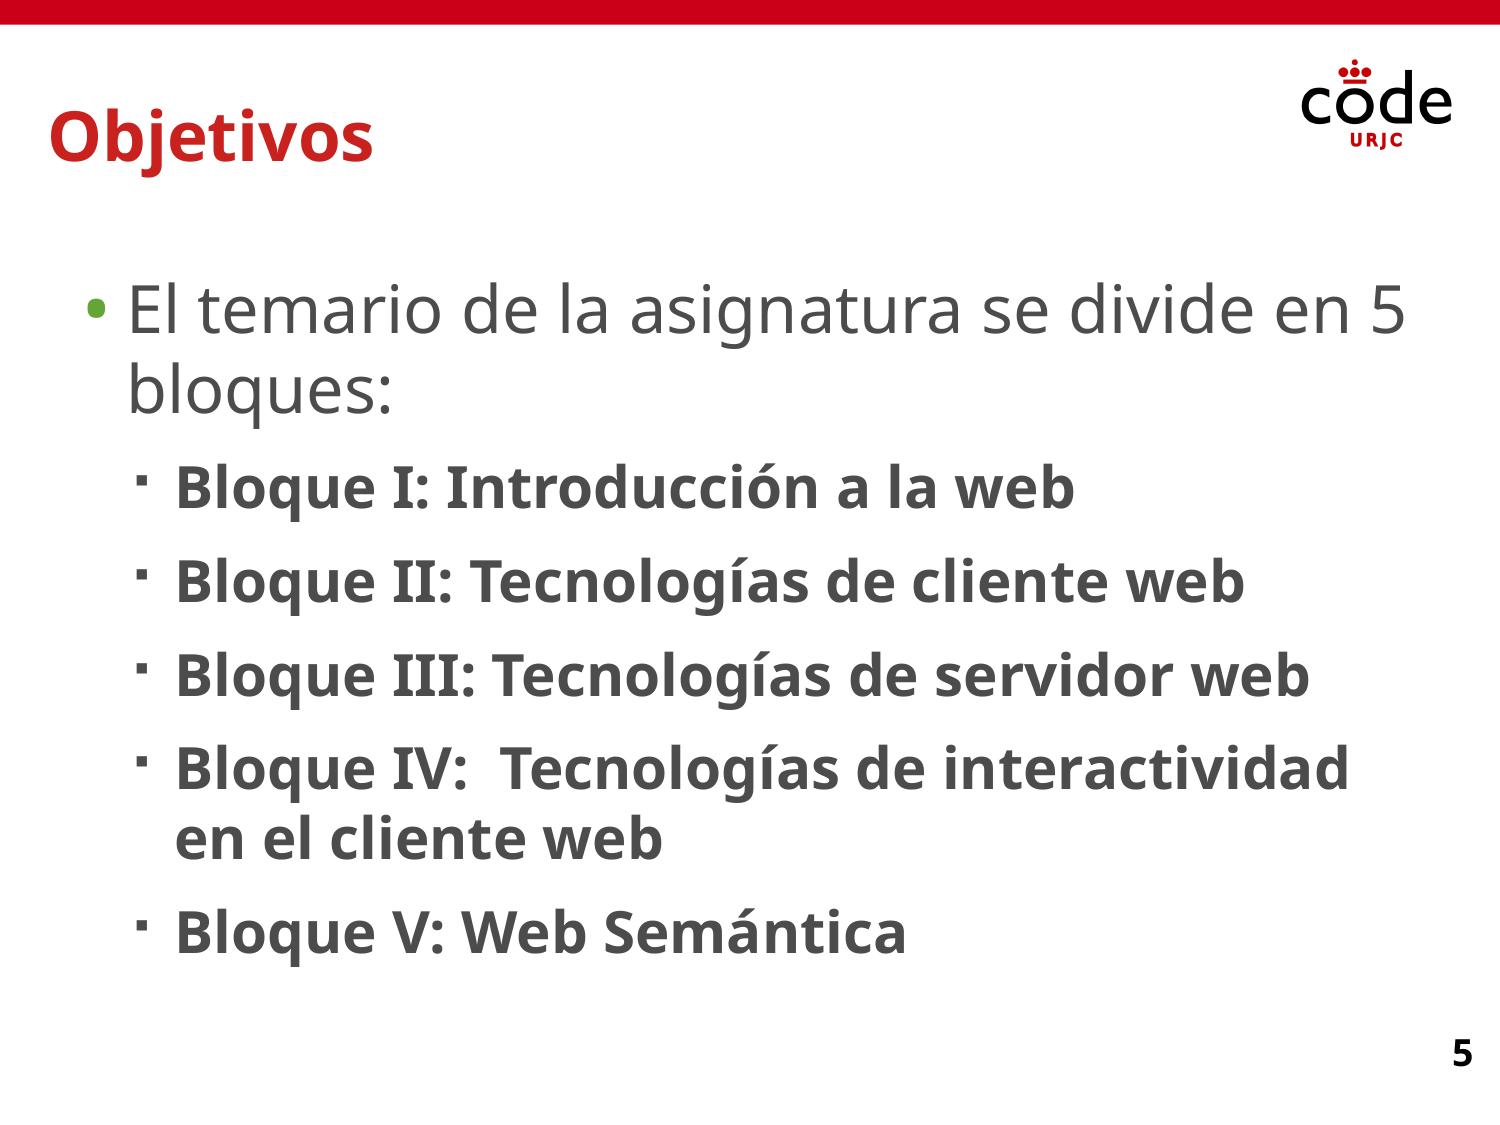

# Objetivos
El temario de la asignatura se divide en 5 bloques:
Bloque I: Introducción a la web
Bloque II: Tecnologías de cliente web
Bloque III: Tecnologías de servidor web
Bloque IV: Tecnologías de interactividad en el cliente web
Bloque V: Web Semántica
5